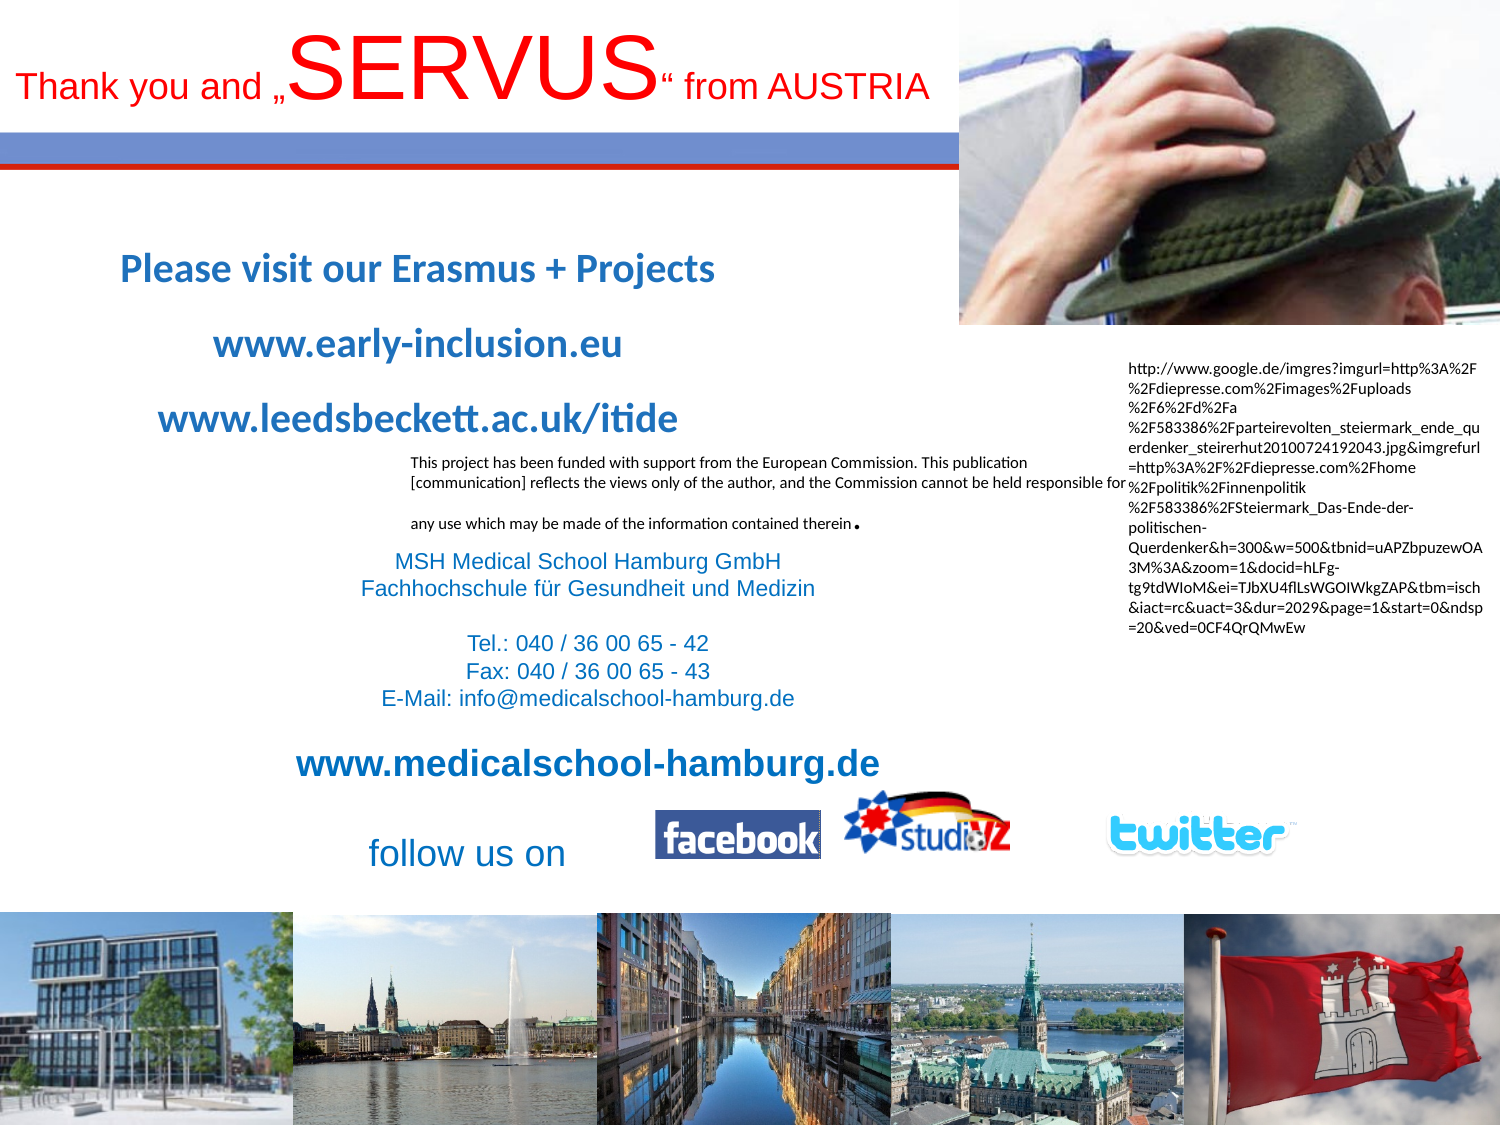

Thank you and „SERVUS“ from AUSTRIA
Please visit our Erasmus + Projects
www.early-inclusion.eu
www.leedsbeckett.ac.uk/itide
http://www.google.de/imgres?imgurl=http%3A%2F%2Fdiepresse.com%2Fimages%2Fuploads%2F6%2Fd%2Fa%2F583386%2Fparteirevolten_steiermark_ende_querdenker_steirerhut20100724192043.jpg&imgrefurl=http%3A%2F%2Fdiepresse.com%2Fhome%2Fpolitik%2Finnenpolitik%2F583386%2FSteiermark_Das-Ende-der-politischen-Querdenker&h=300&w=500&tbnid=uAPZbpuzewOA3M%3A&zoom=1&docid=hLFg-tg9tdWIoM&ei=TJbXU4flLsWGOIWkgZAP&tbm=isch&iact=rc&uact=3&dur=2029&page=1&start=0&ndsp=20&ved=0CF4QrQMwEw
This project has been funded with support from the European Commission. This publication [communication] reflects the views only of the author, and the Commission cannot be held responsible for any use which may be made of the information contained therein.
MSH Medical School Hamburg GmbH
Fachhochschule für Gesundheit und Medizin
Tel.: 040 / 36 00 65 - 42
Fax: 040 / 36 00 65 - 43
E-Mail: info@medicalschool-hamburg.de
www.medicalschool-hamburg.de
 follow us on